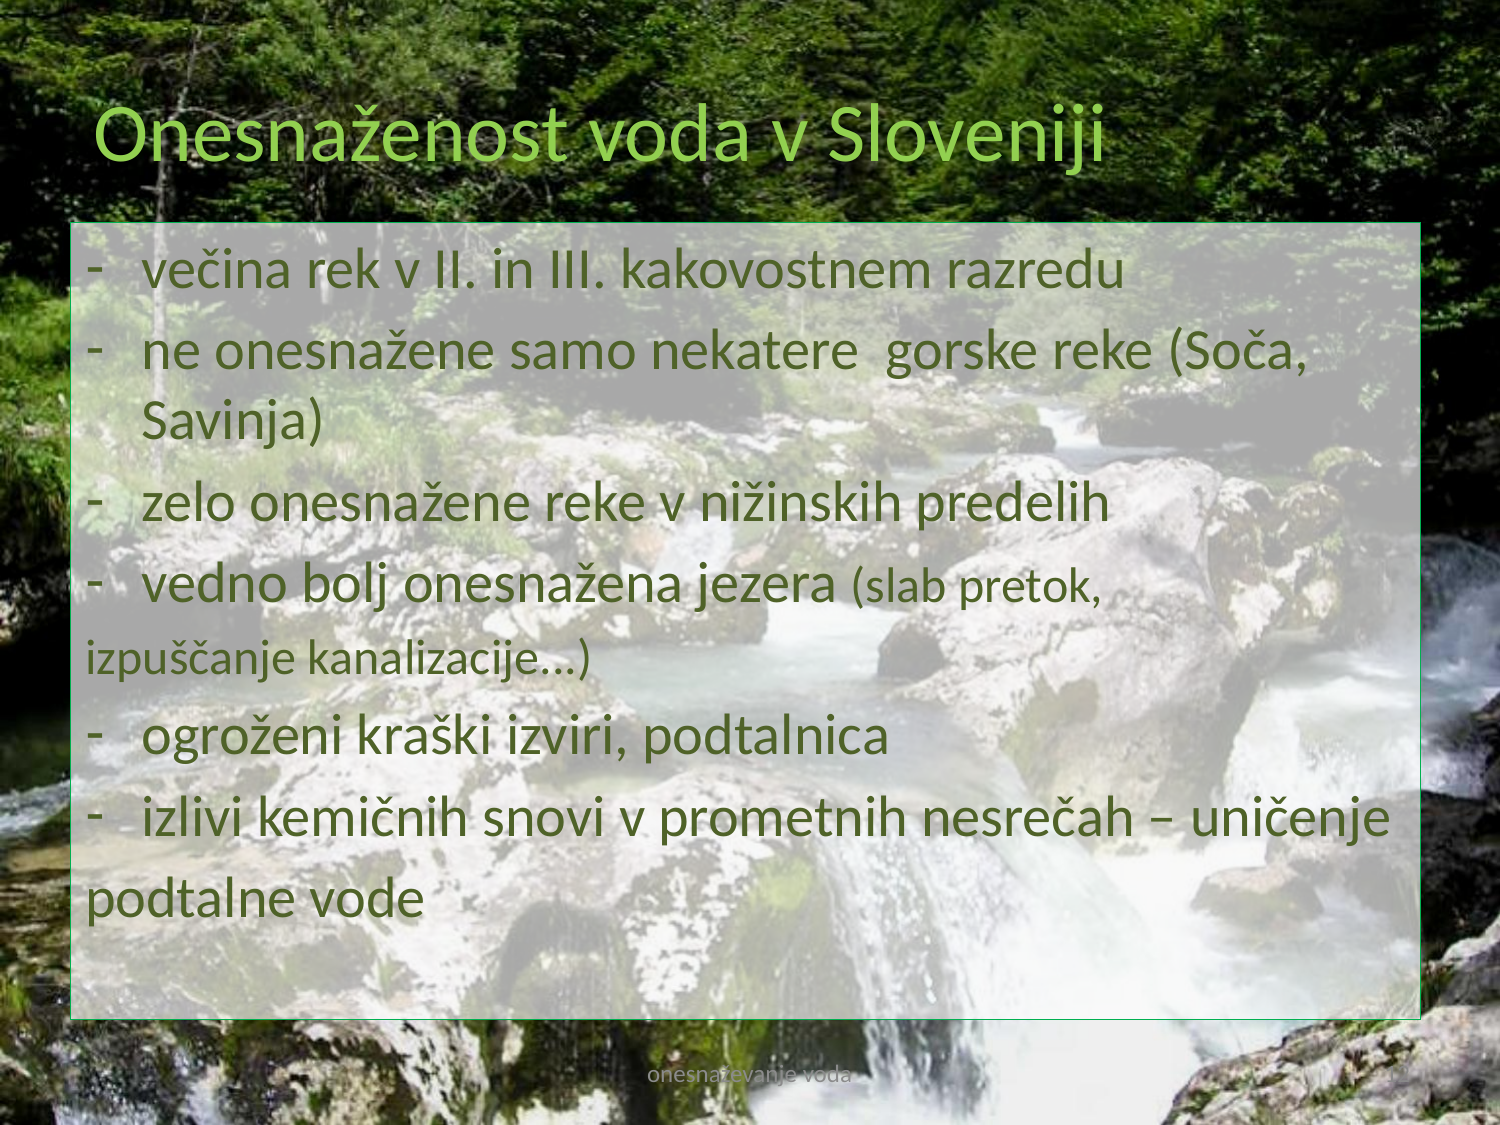

# Onesnaženost voda v Sloveniji
večina rek v II. in III. kakovostnem razredu
ne onesnažene samo nekatere gorske reke (Soča, Savinja)
zelo onesnažene reke v nižinskih predelih
vedno bolj onesnažena jezera (slab pretok,
izpuščanje kanalizacije...)
ogroženi kraški izviri, podtalnica
izlivi kemičnih snovi v prometnih nesrečah – uničenje
podtalne vode
onesnaževanje voda